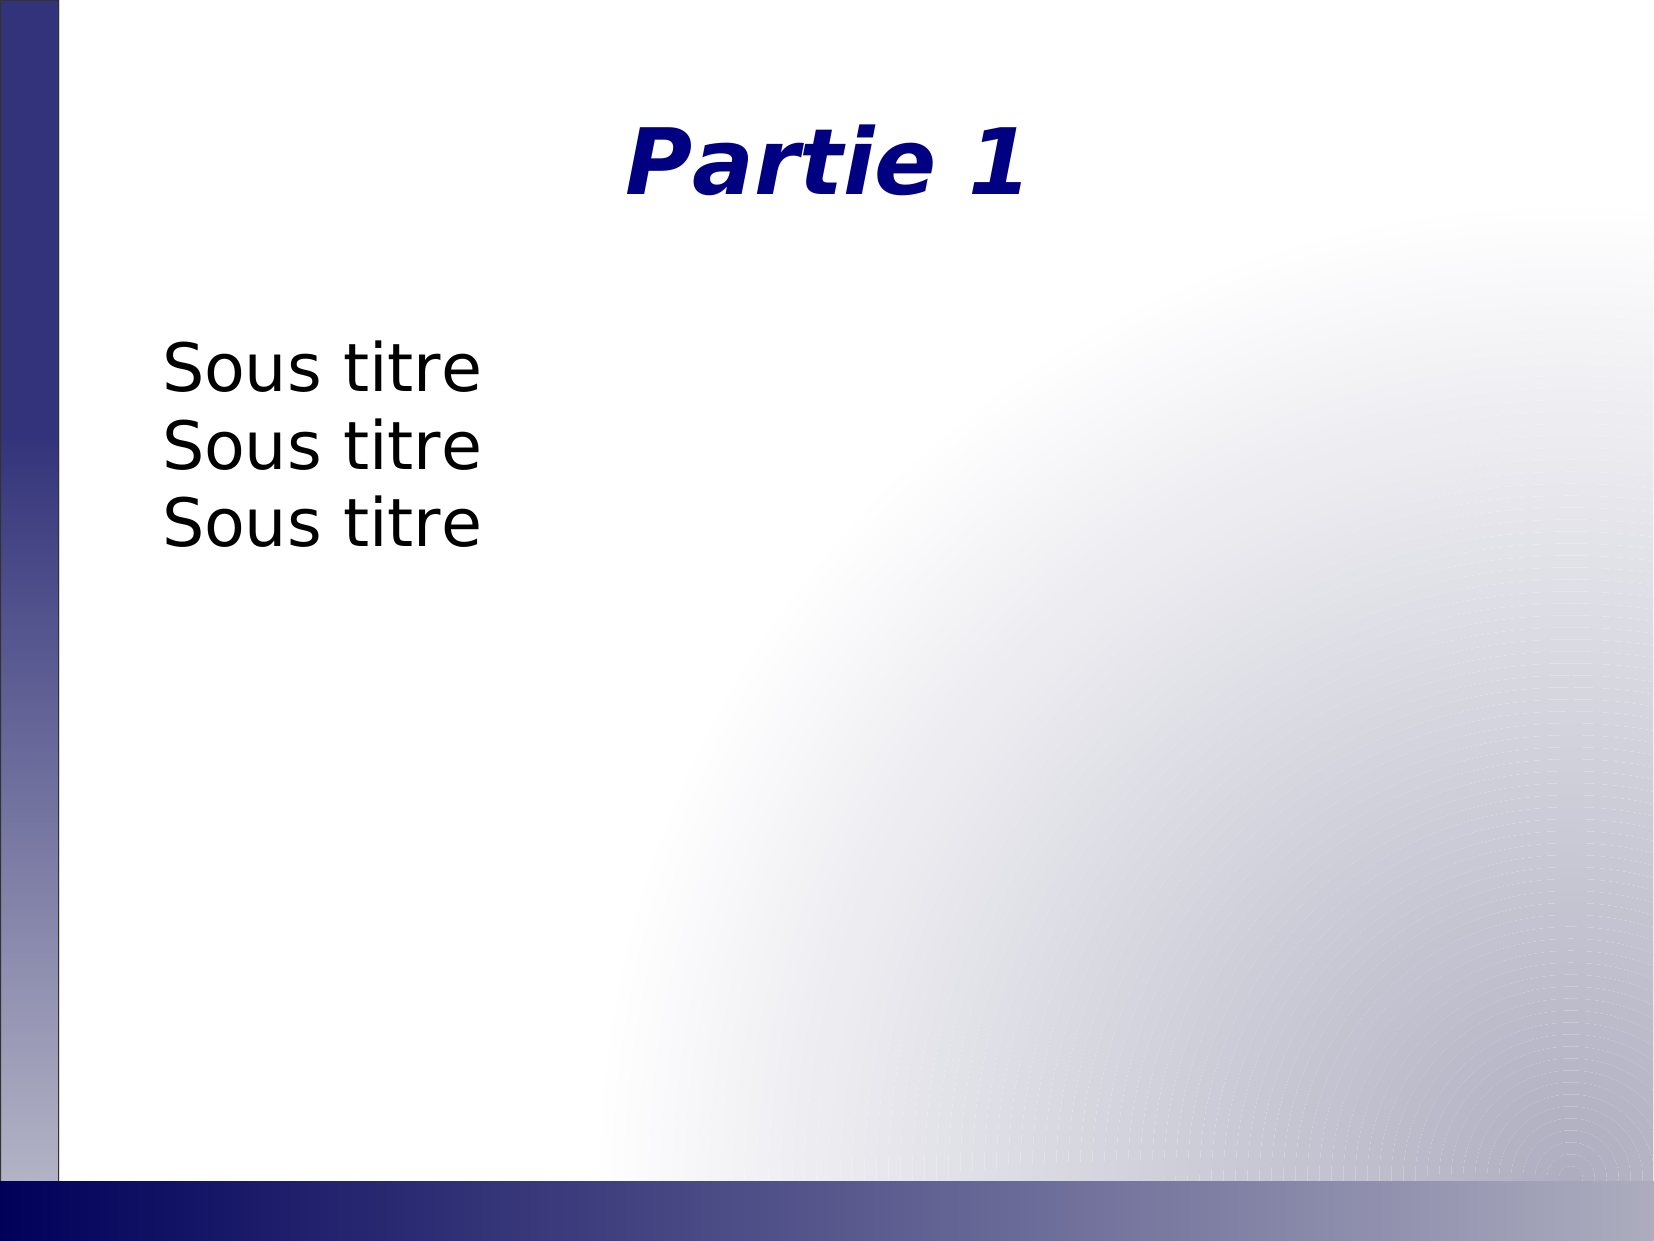

# Partie 1
Sous titre
Sous titre
Sous titre